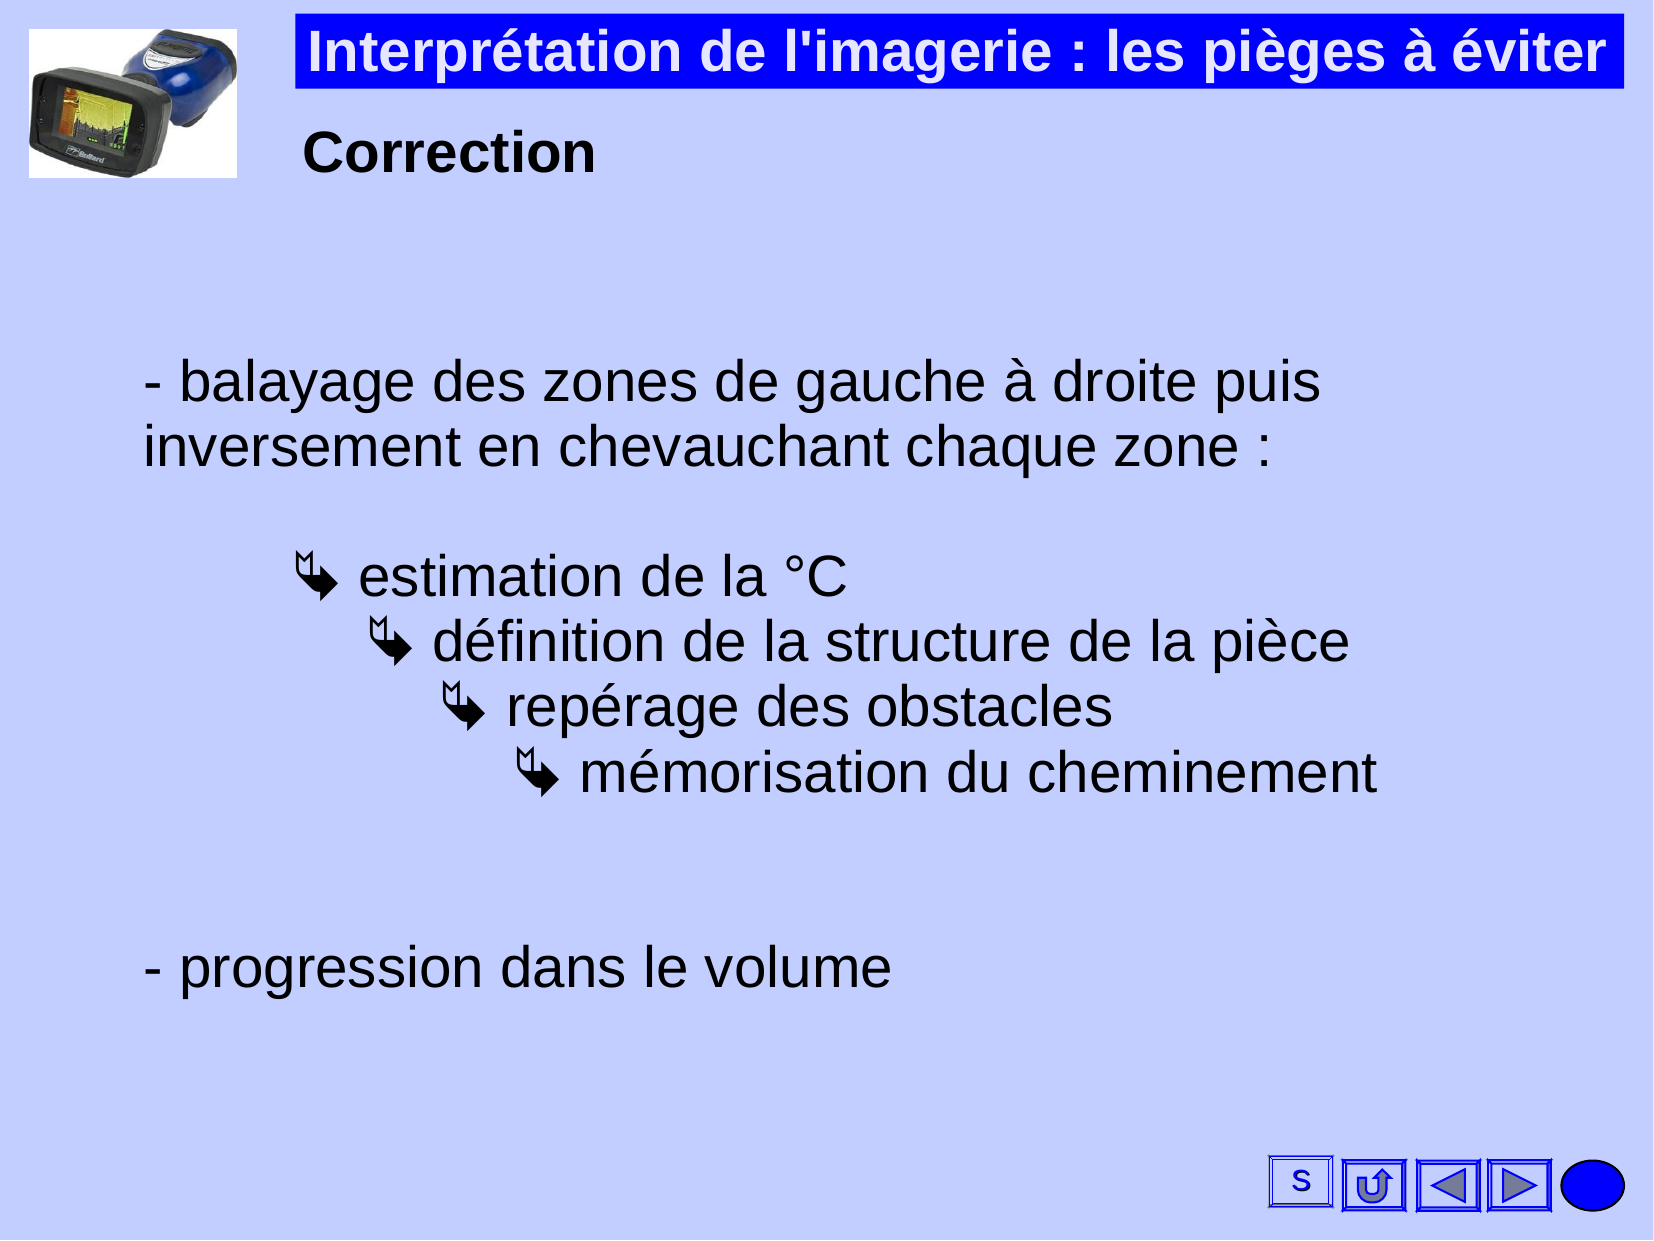

Interprétation de l'imagerie : les pièges à éviter
Correction
- balayage des zones de gauche à droite puis inversement en chevauchant chaque zone :
		 estimation de la °C
			 définition de la structure de la pièce
				 repérage des obstacles
					 mémorisation du cheminement
- progression dans le volume